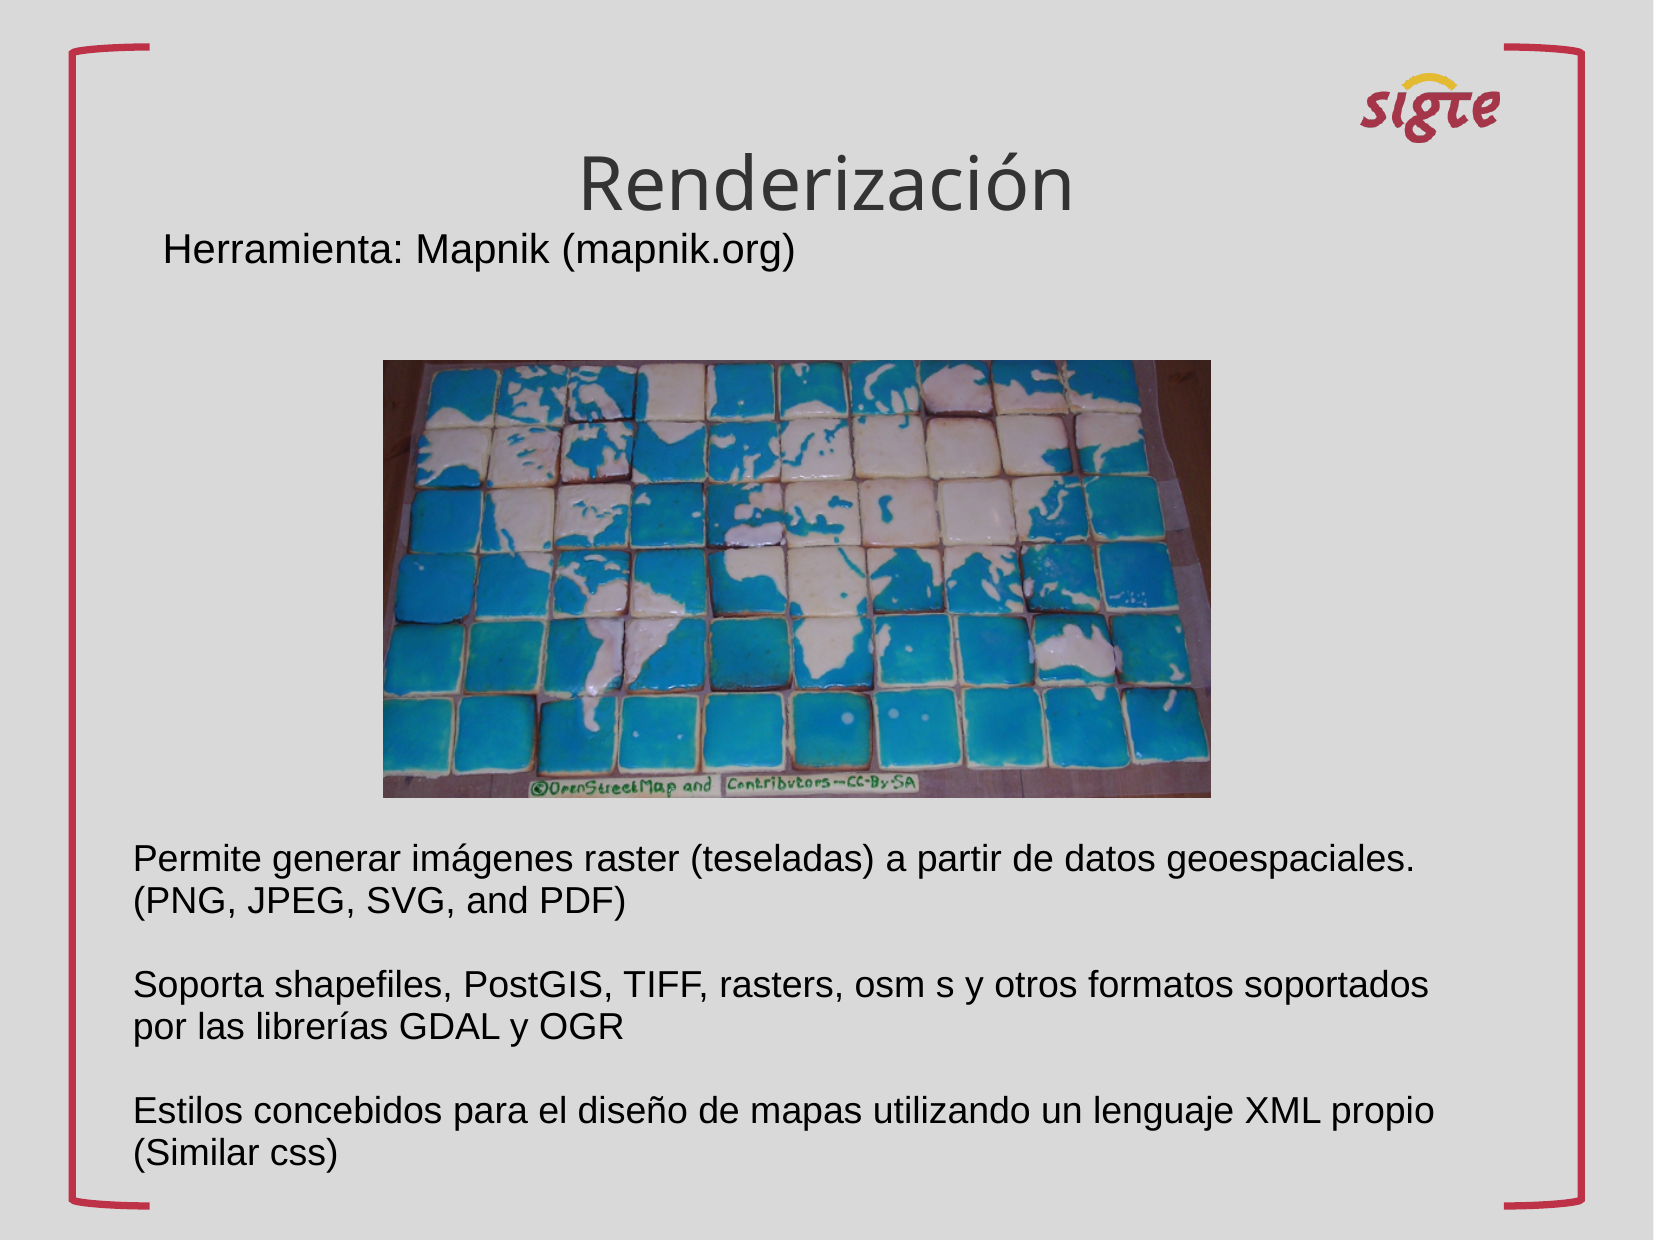

Renderización
Herramienta: Mapnik (mapnik.org)
Permite generar imágenes raster (teseladas) a partir de datos geoespaciales.
(PNG, JPEG, SVG, and PDF)
Soporta shapefiles, PostGIS, TIFF, rasters, osm s y otros formatos soportados
por las librerías GDAL y OGR
Estilos concebidos para el diseño de mapas utilizando un lenguaje XML propio
(Similar css)